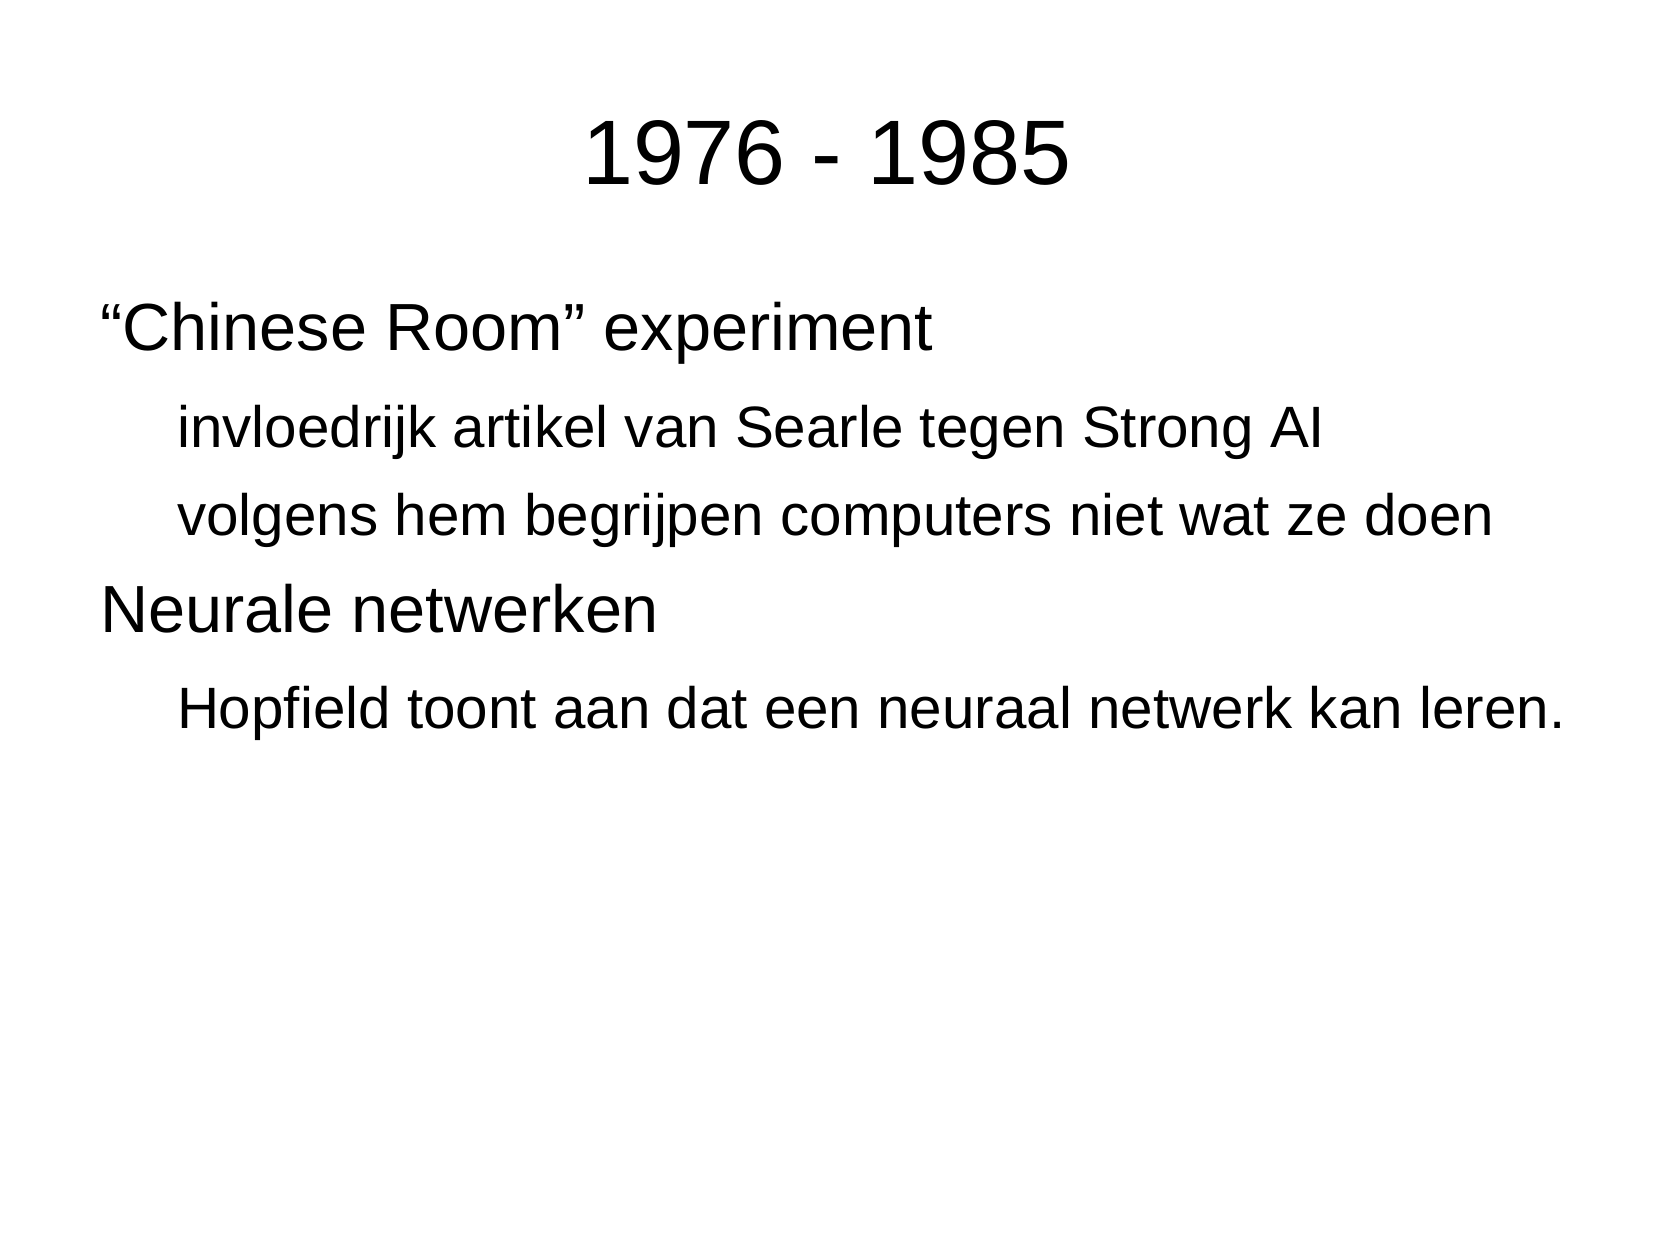

# 1976 - 1985
“Chinese Room” experiment
invloedrijk artikel van Searle tegen Strong AI
volgens hem begrijpen computers niet wat ze doen
Neurale netwerken
Hopfield toont aan dat een neuraal netwerk kan leren.